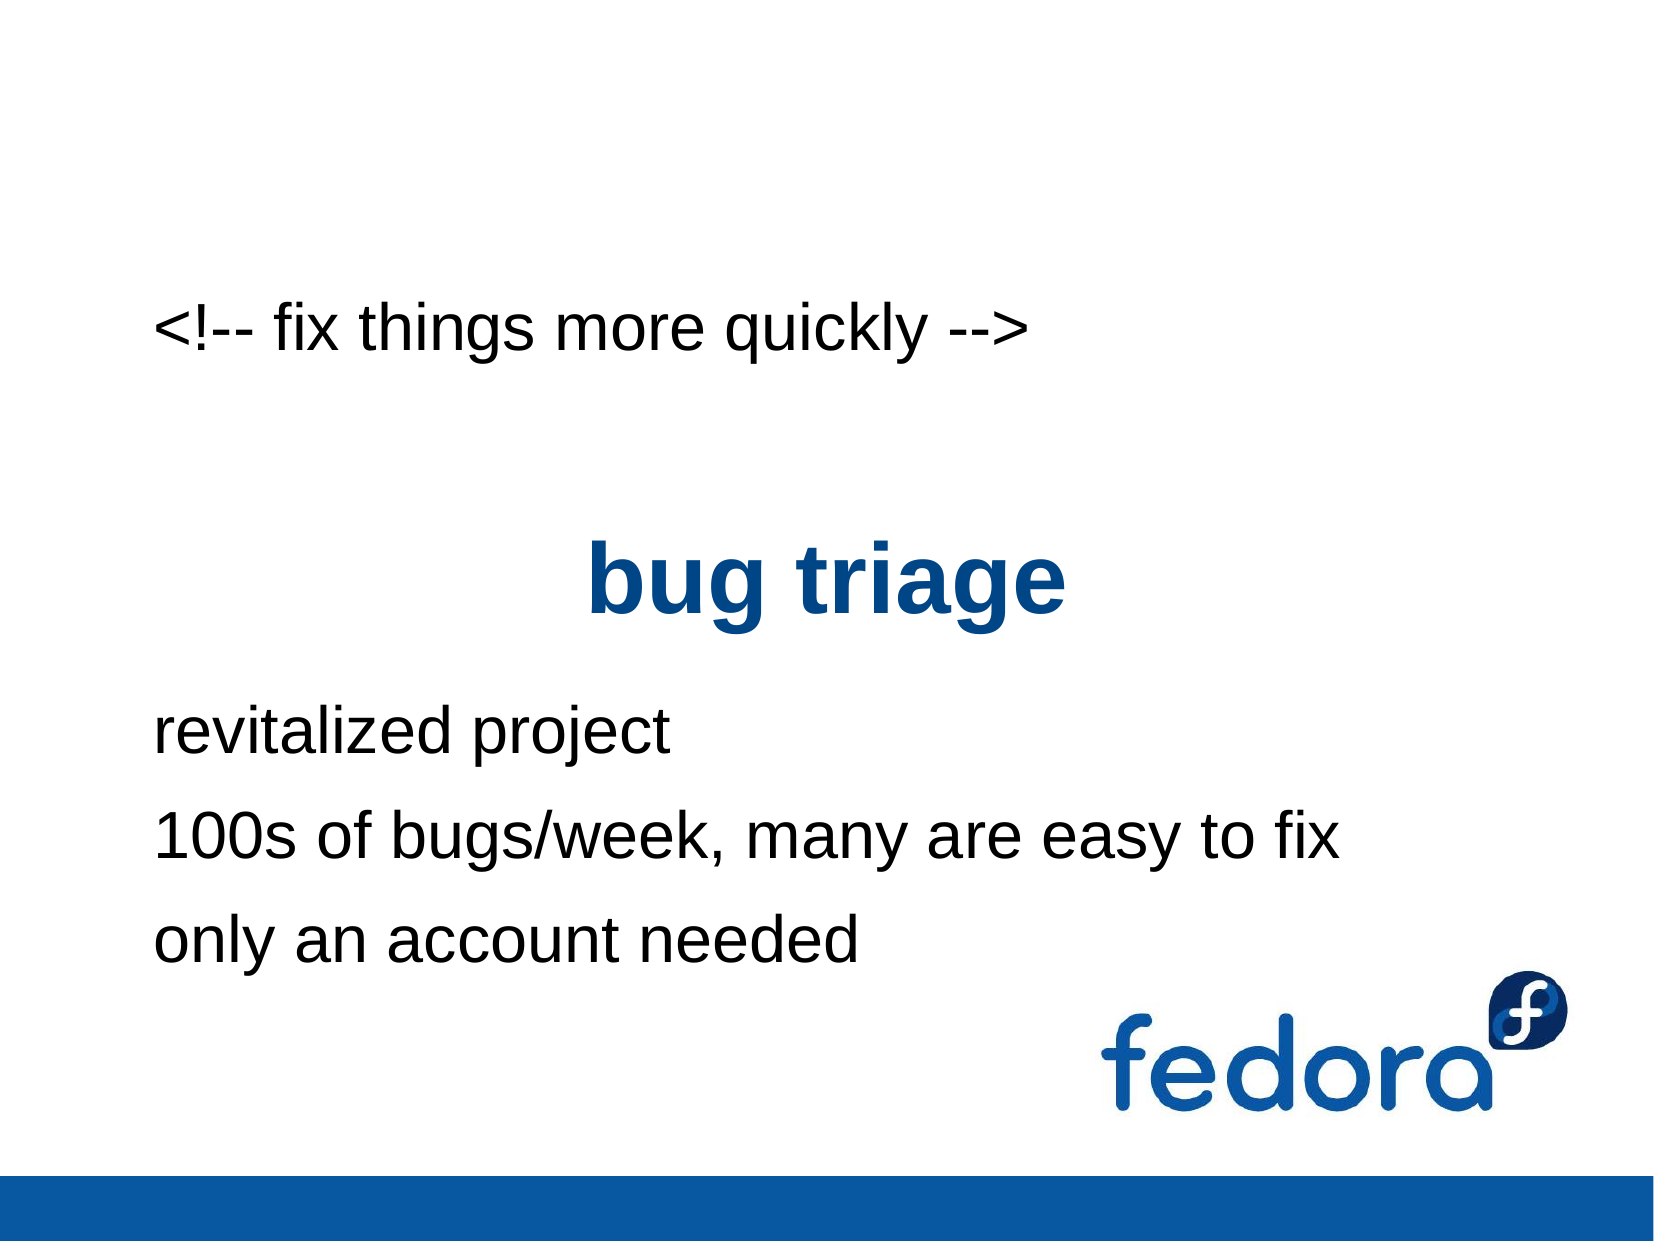

# bug triage
<!-- fix things more quickly -->
revitalized project
100s of bugs/week, many are easy to fix
only an account needed